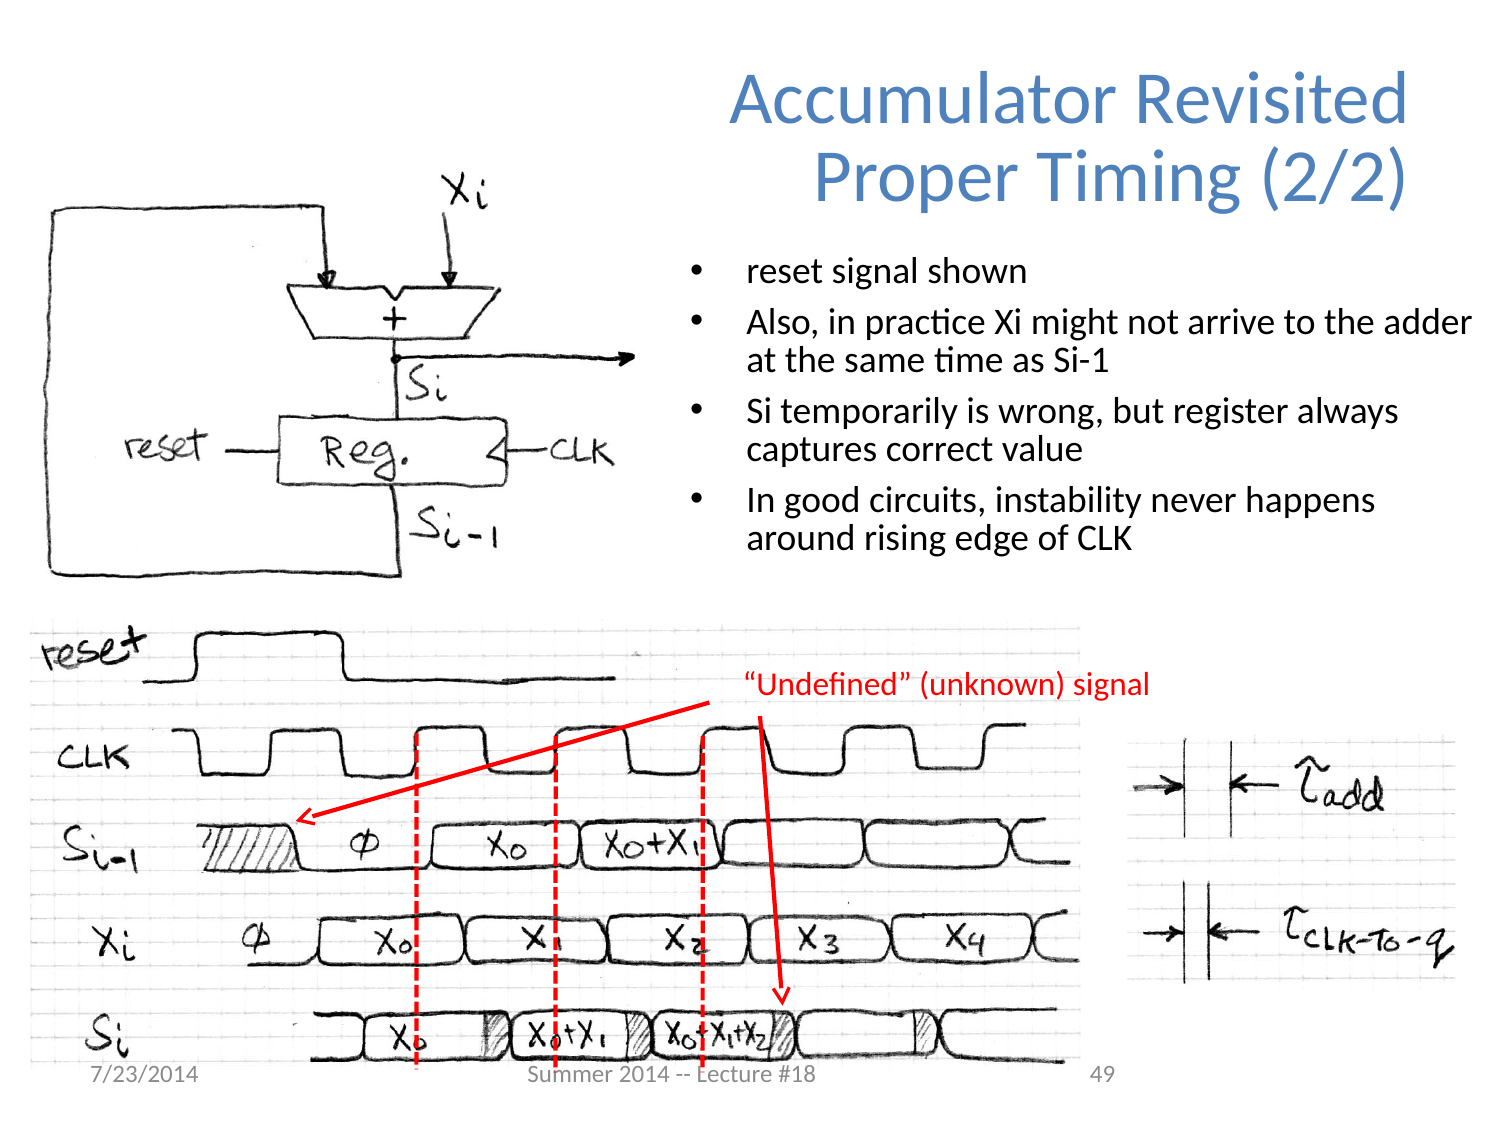

# Accumulator Revisited Proper Timing (2/2)
reset signal shown
Also, in practice Xi might not arrive to the adder at the same time as Si-1
Si temporarily is wrong, but register always captures correct value
In good circuits, instability never happens around rising edge of CLK
“Undefined” (unknown) signal
7/23/2014
Summer 2014 -- Lecture #18